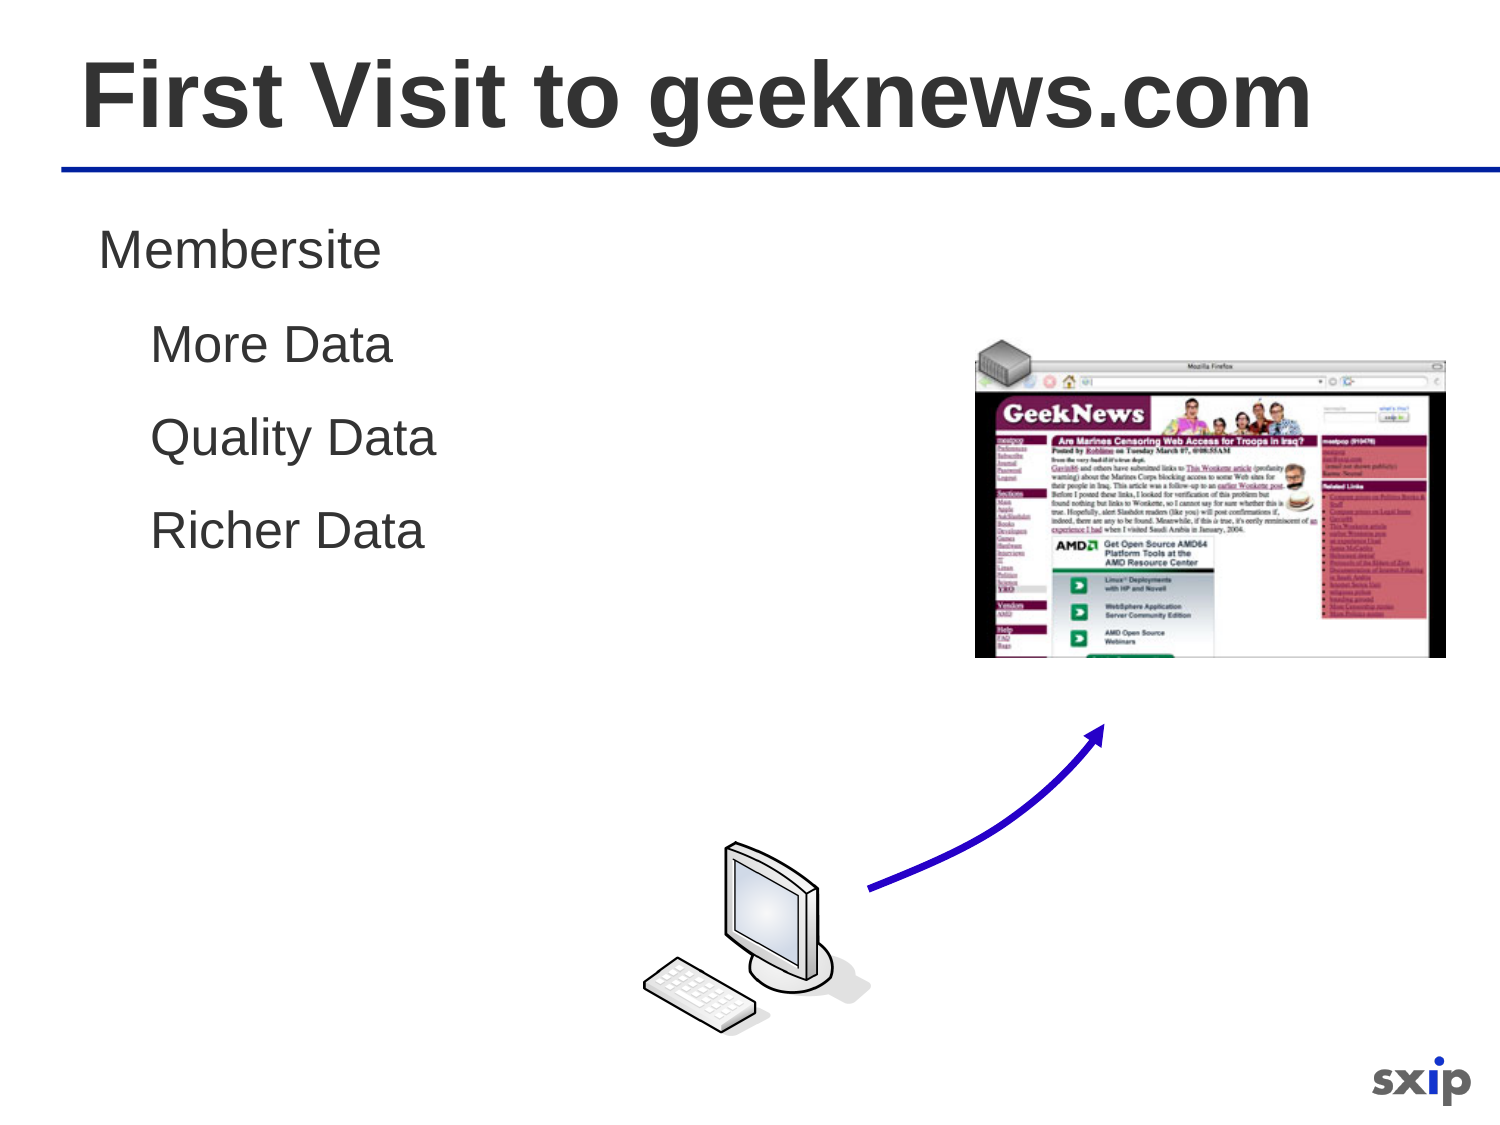

# First Visit to geeknews.com
Membersite
More Data
Quality Data
Richer Data